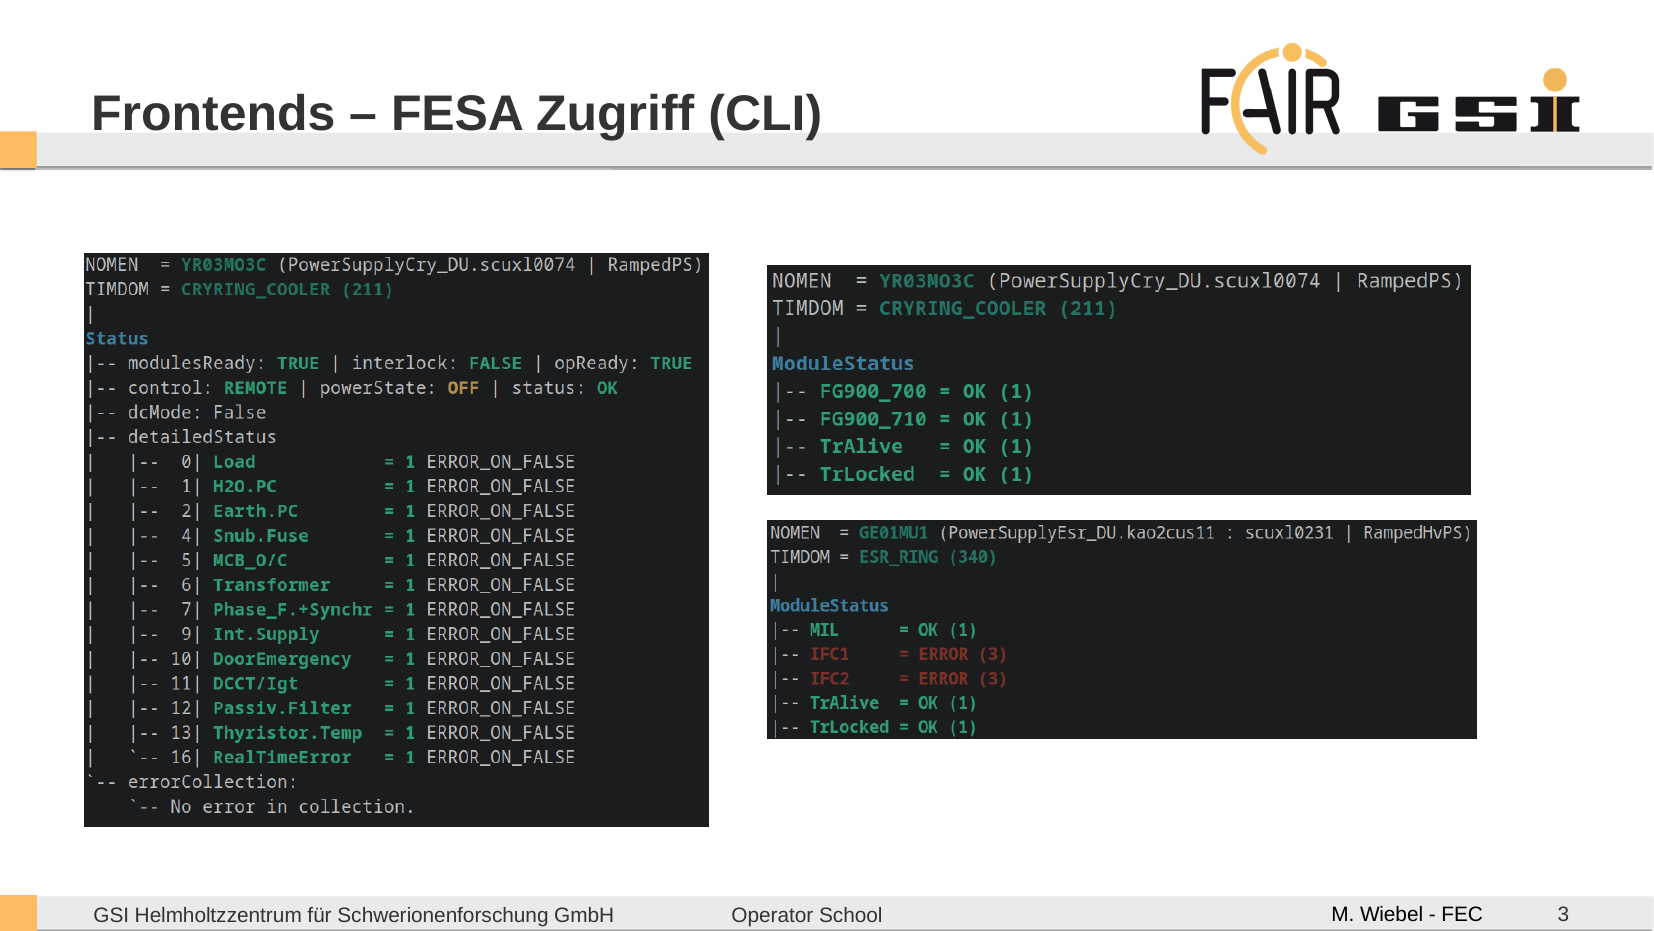

#
Frontends – FESA Zugriff (CLI)
M. Wiebel - FEC
3
Operator School